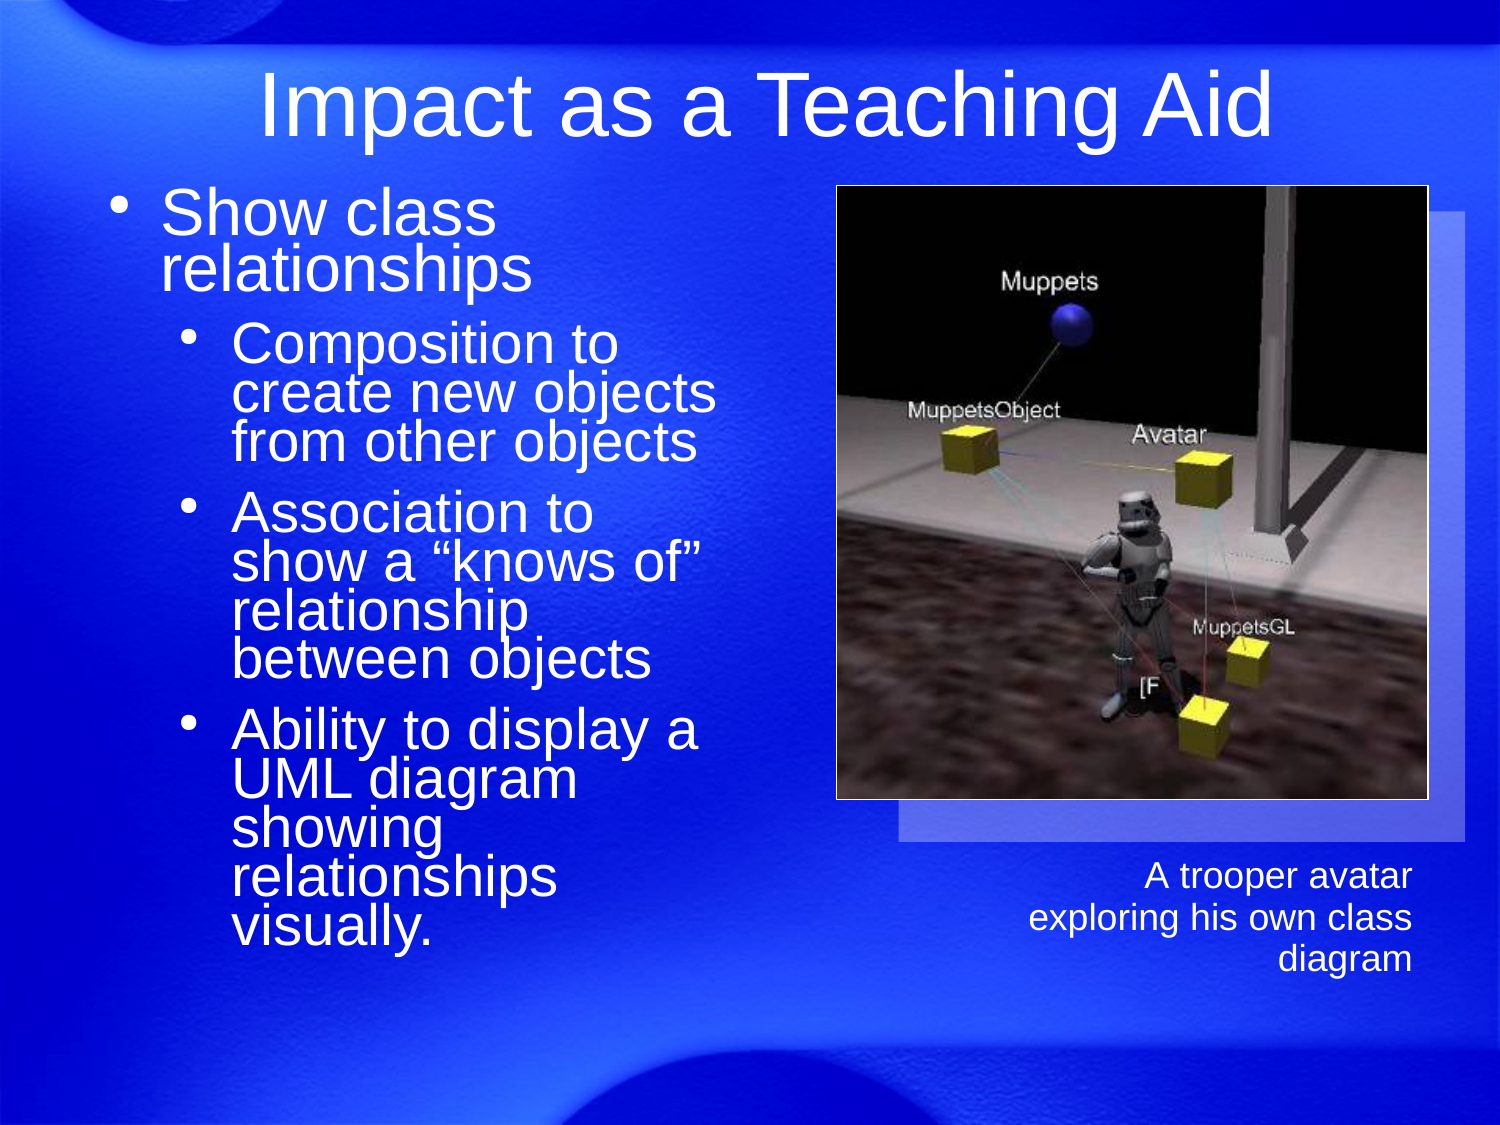

# Impact as a Teaching Aid
Show class relationships
Composition to create new objects from other objects
Association to show a “knows of” relationship between objects
Ability to display a UML diagram showing relationships visually.
	A trooper avatar exploring his own class diagram